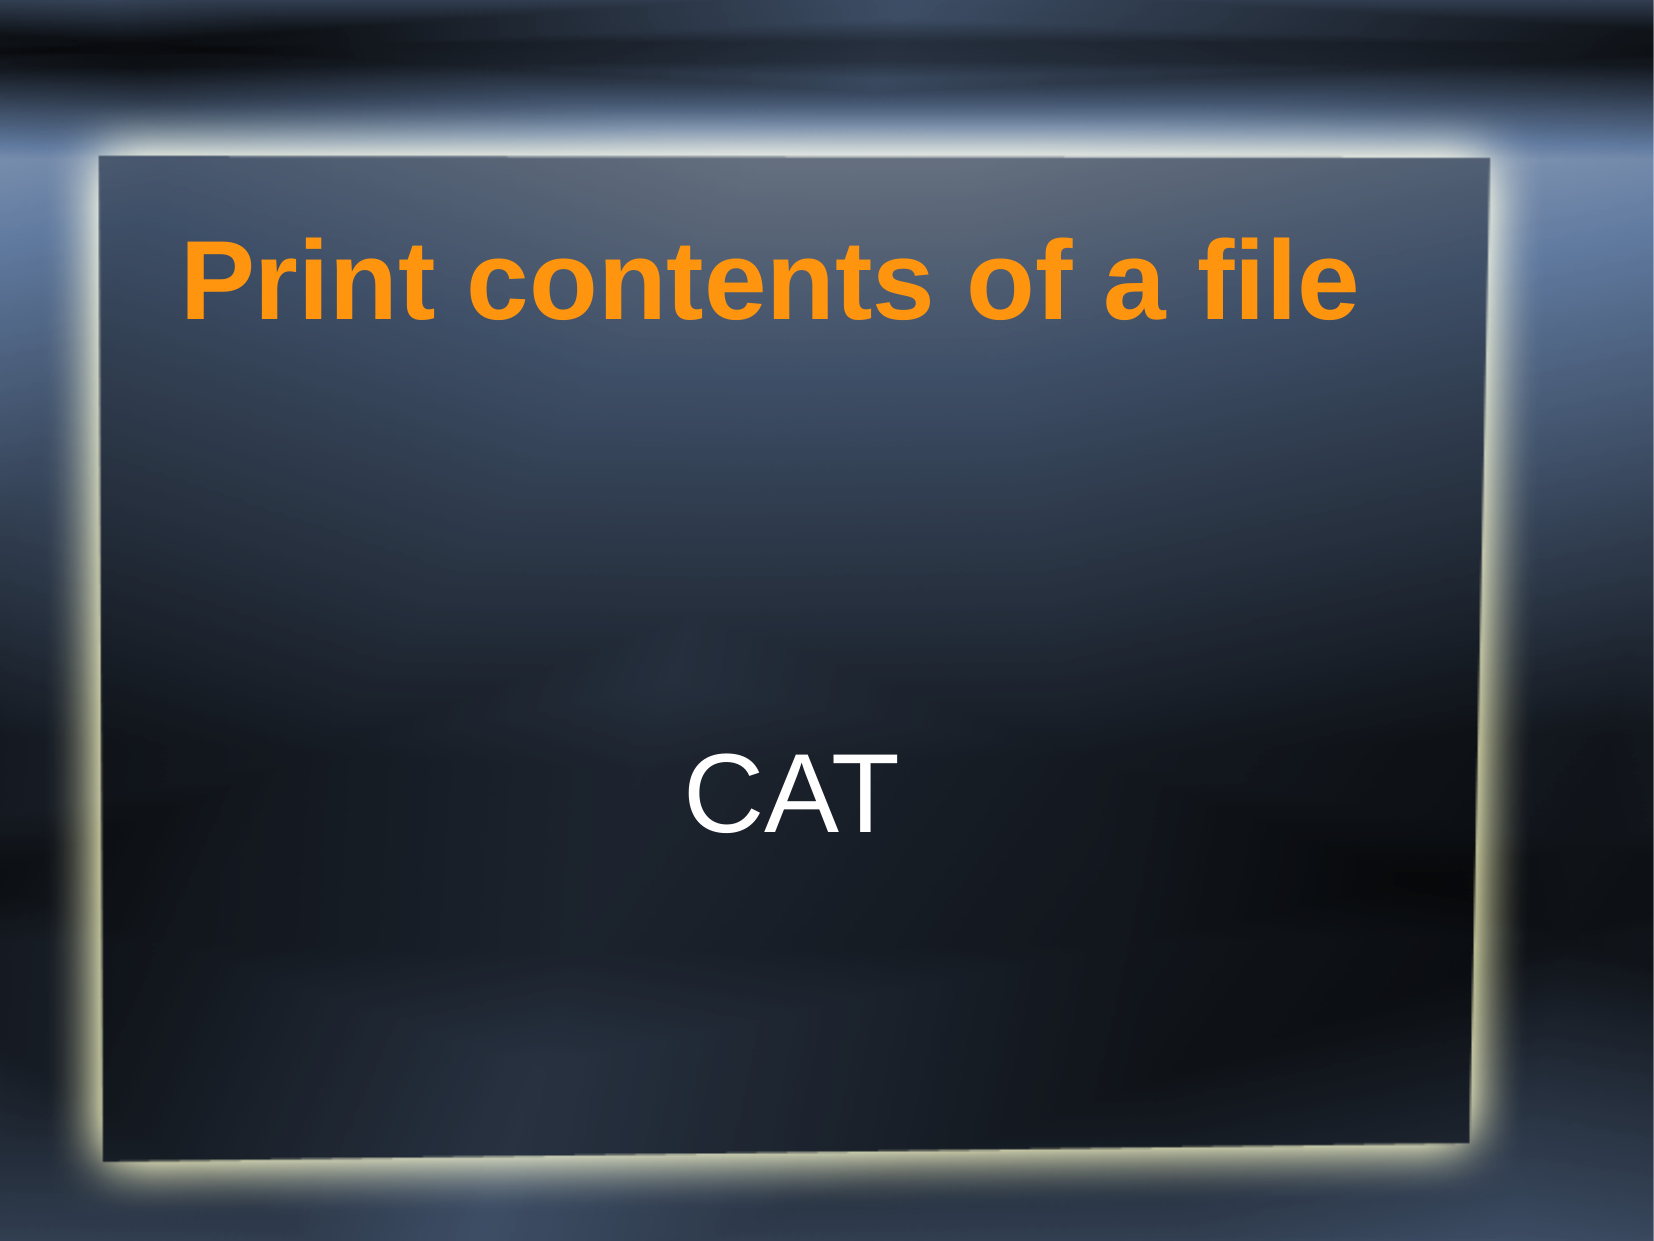

# Print contents of a file
CAT